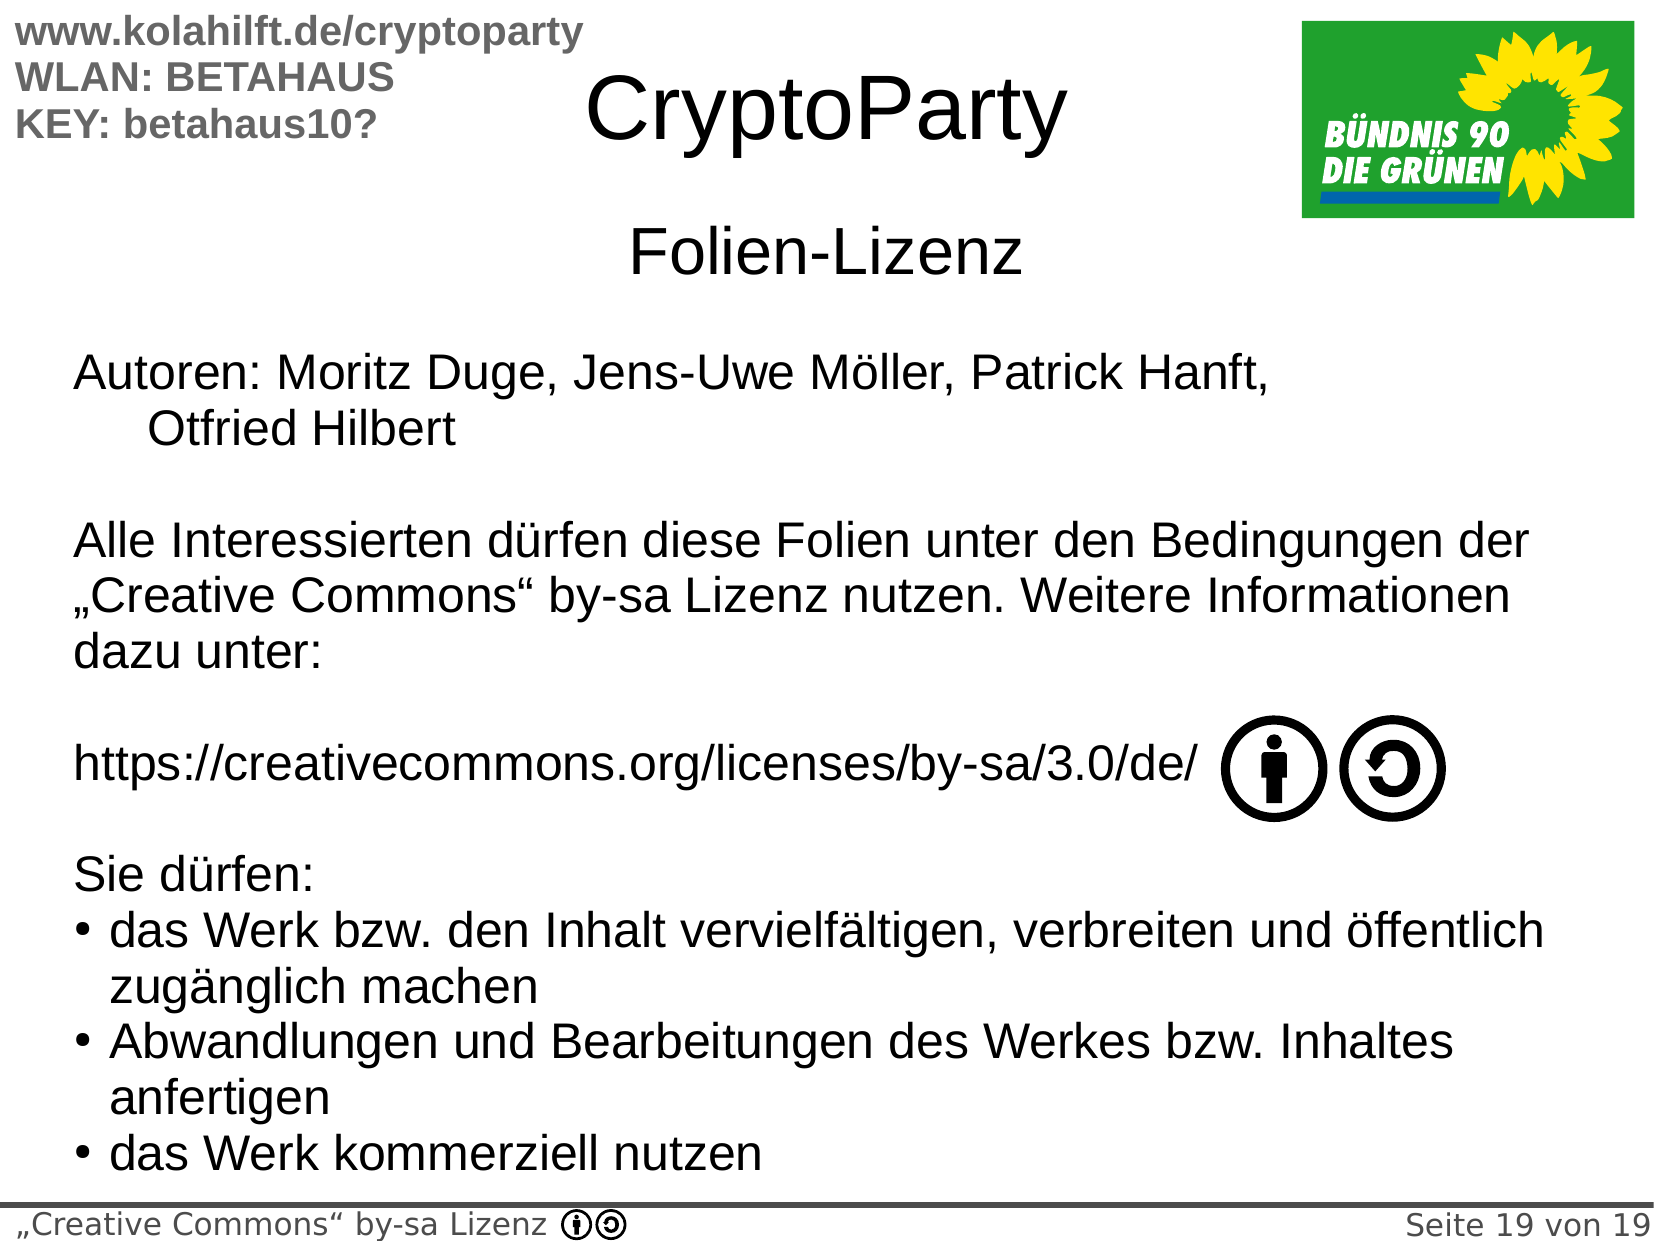

Folien-Lizenz
Autoren: Moritz Duge, Jens-Uwe Möller, Patrick Hanft,
	Otfried Hilbert
Alle Interessierten dürfen diese Folien unter den Bedingungen der „Creative Commons“ by-sa Lizenz nutzen. Weitere Informationen dazu unter:
https://creativecommons.org/licenses/by-sa/3.0/de/
Sie dürfen:
das Werk bzw. den Inhalt vervielfältigen, verbreiten und öffentlich zugänglich machen
Abwandlungen und Bearbeitungen des Werkes bzw. Inhaltes anfertigen
das Werk kommerziell nutzen